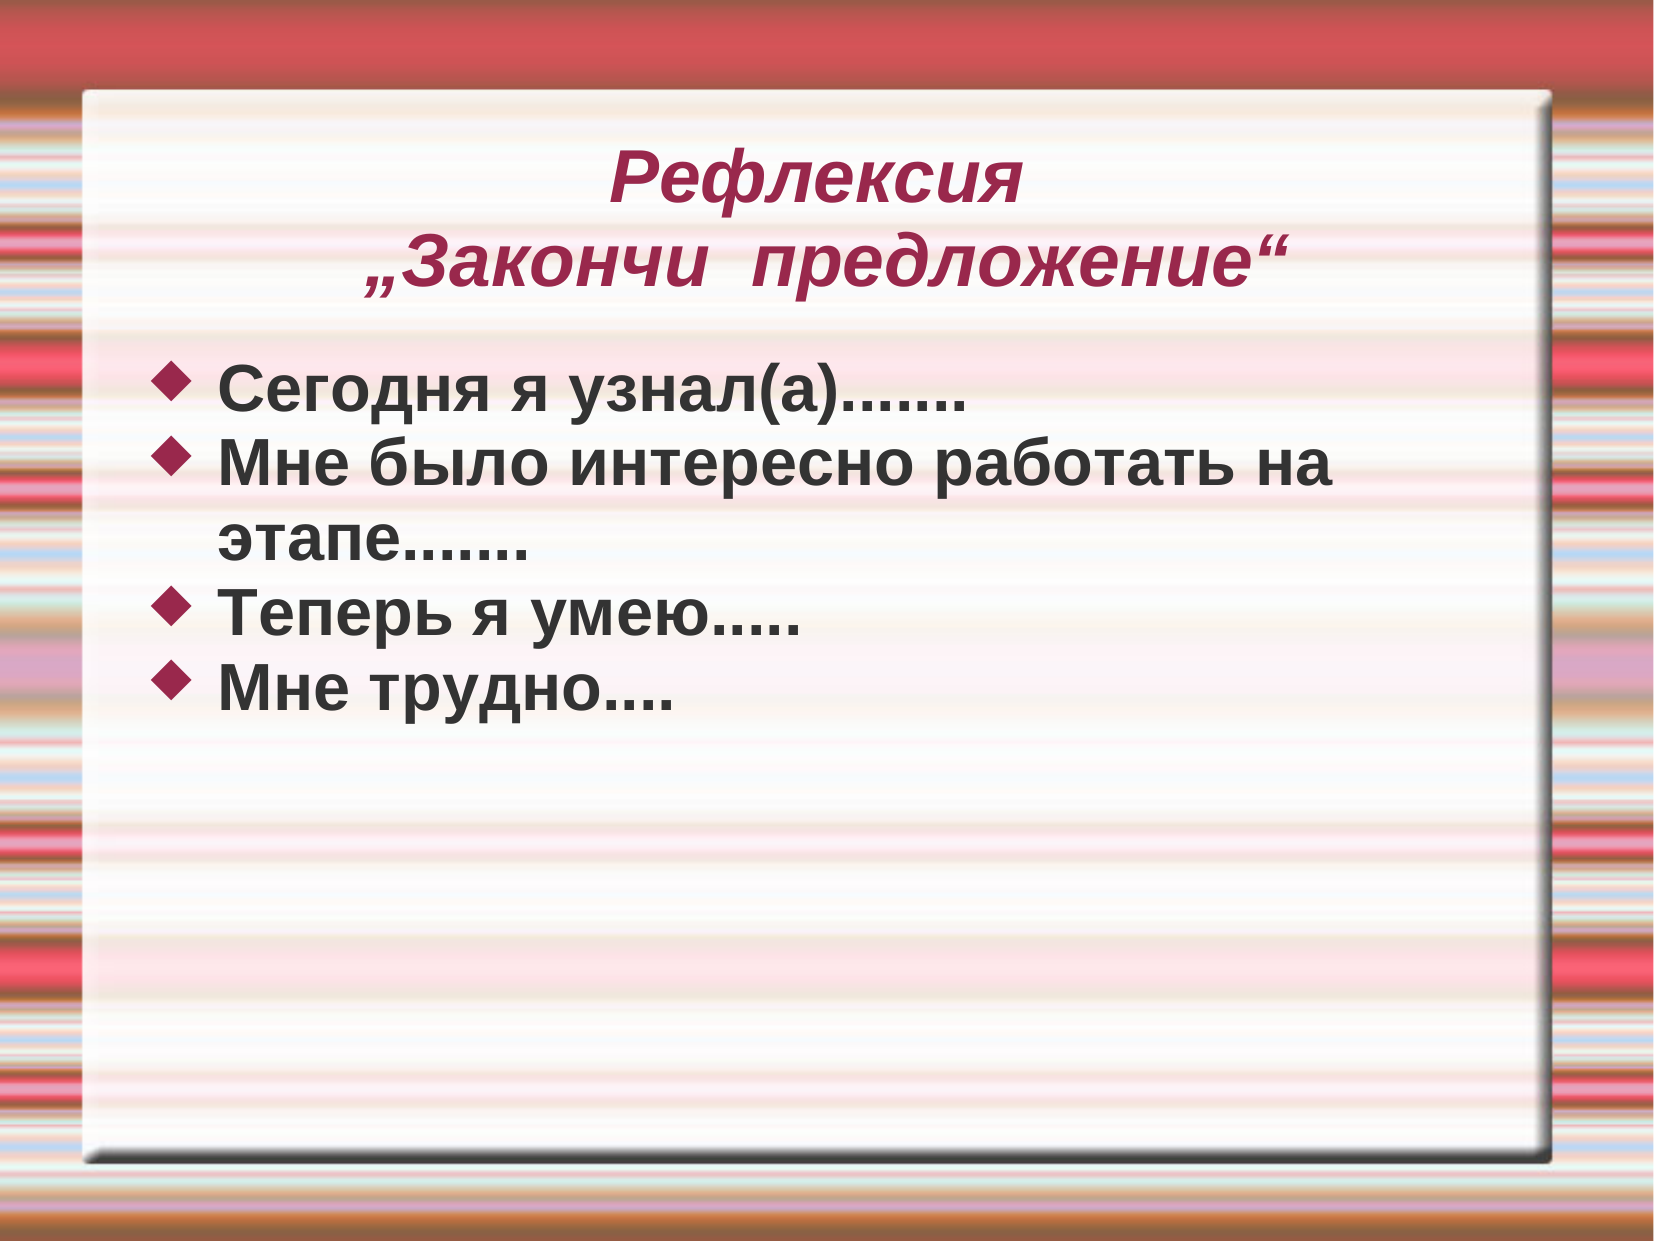

# Рефлексия „Закончи предложение“
Сегодня я узнал(а).......
Мне было интересно работать на этапе.......
Теперь я умею.....
Мне трудно....